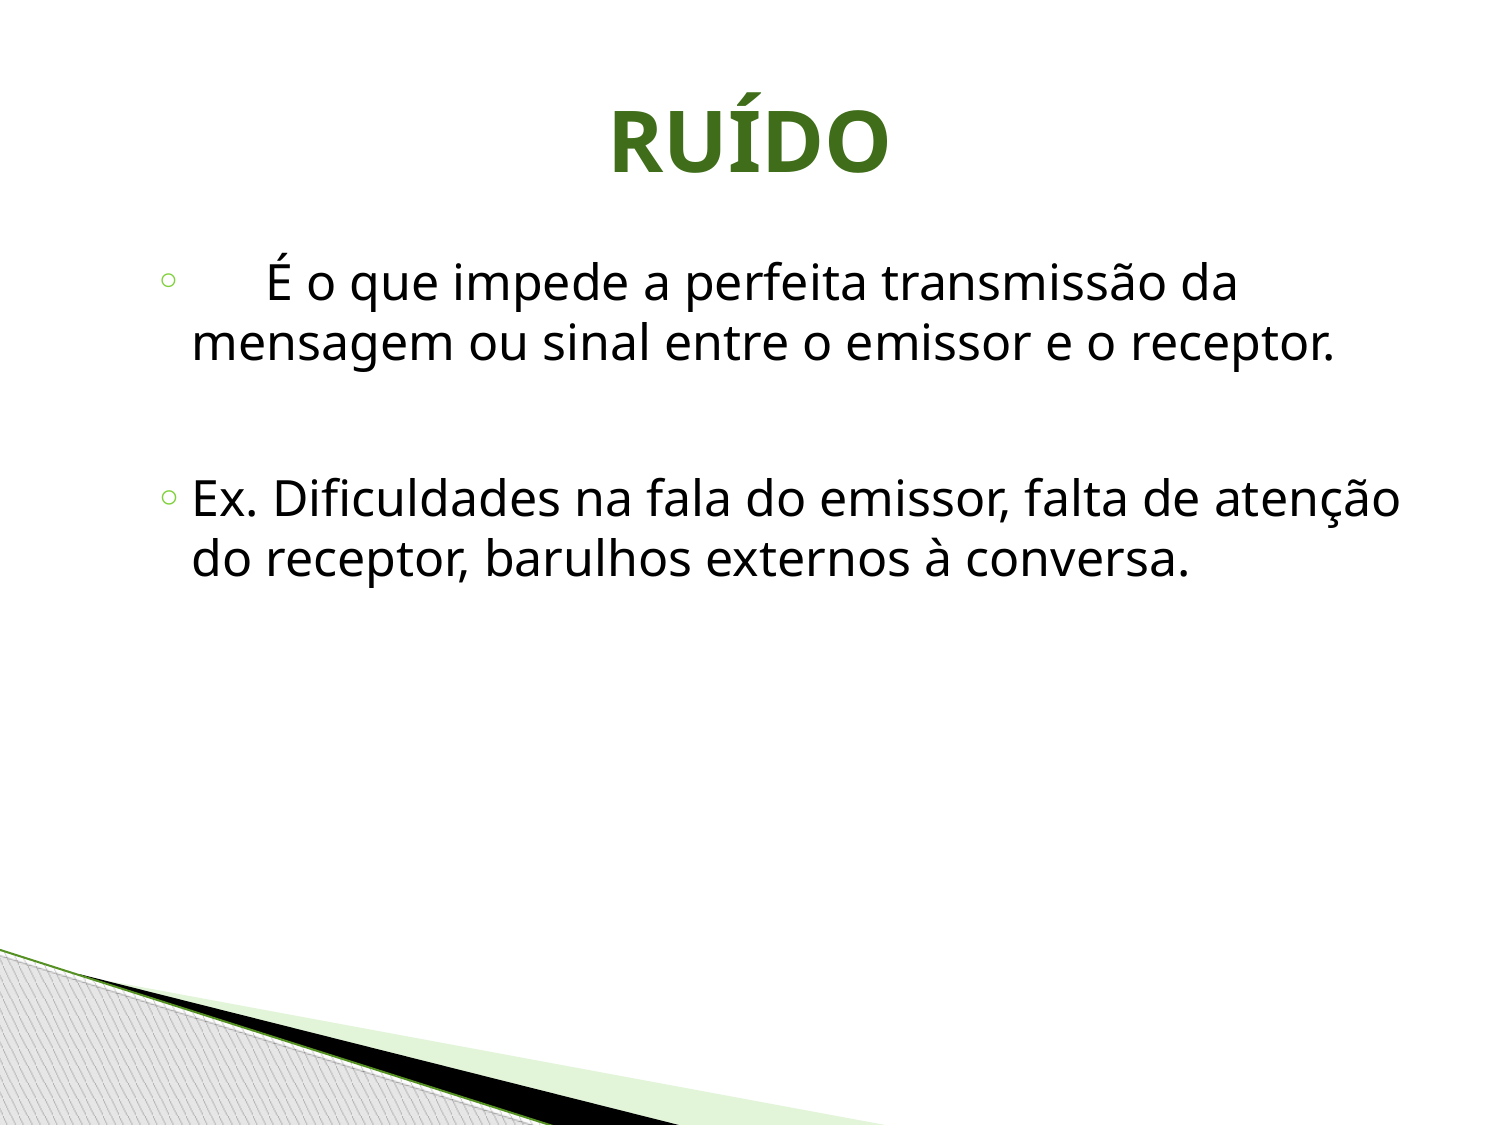

RUÍDO
# É o que impede a perfeita transmissão da mensagem ou sinal entre o emissor e o receptor.
Ex. Dificuldades na fala do emissor, falta de atenção do receptor, barulhos externos à conversa.